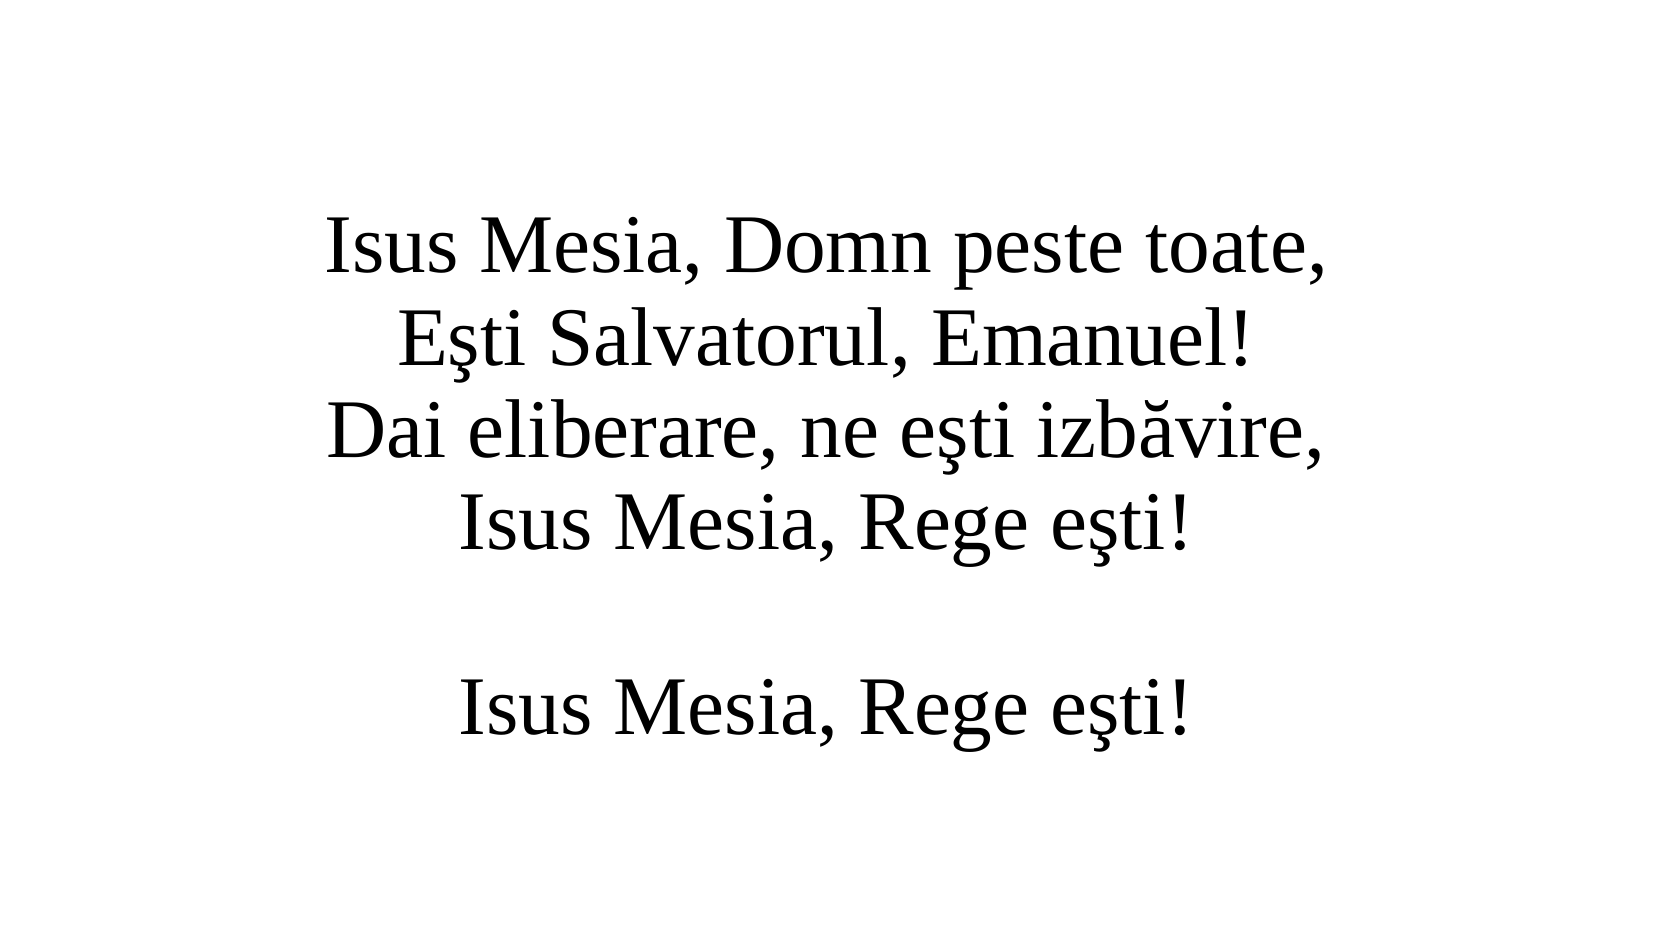

# Isus Mesia, Domn peste toate, Eşti Salvatorul, Emanuel! Dai eliberare, ne eşti izbăvire, Isus Mesia, Rege eşti!
Isus Mesia, Rege eşti!